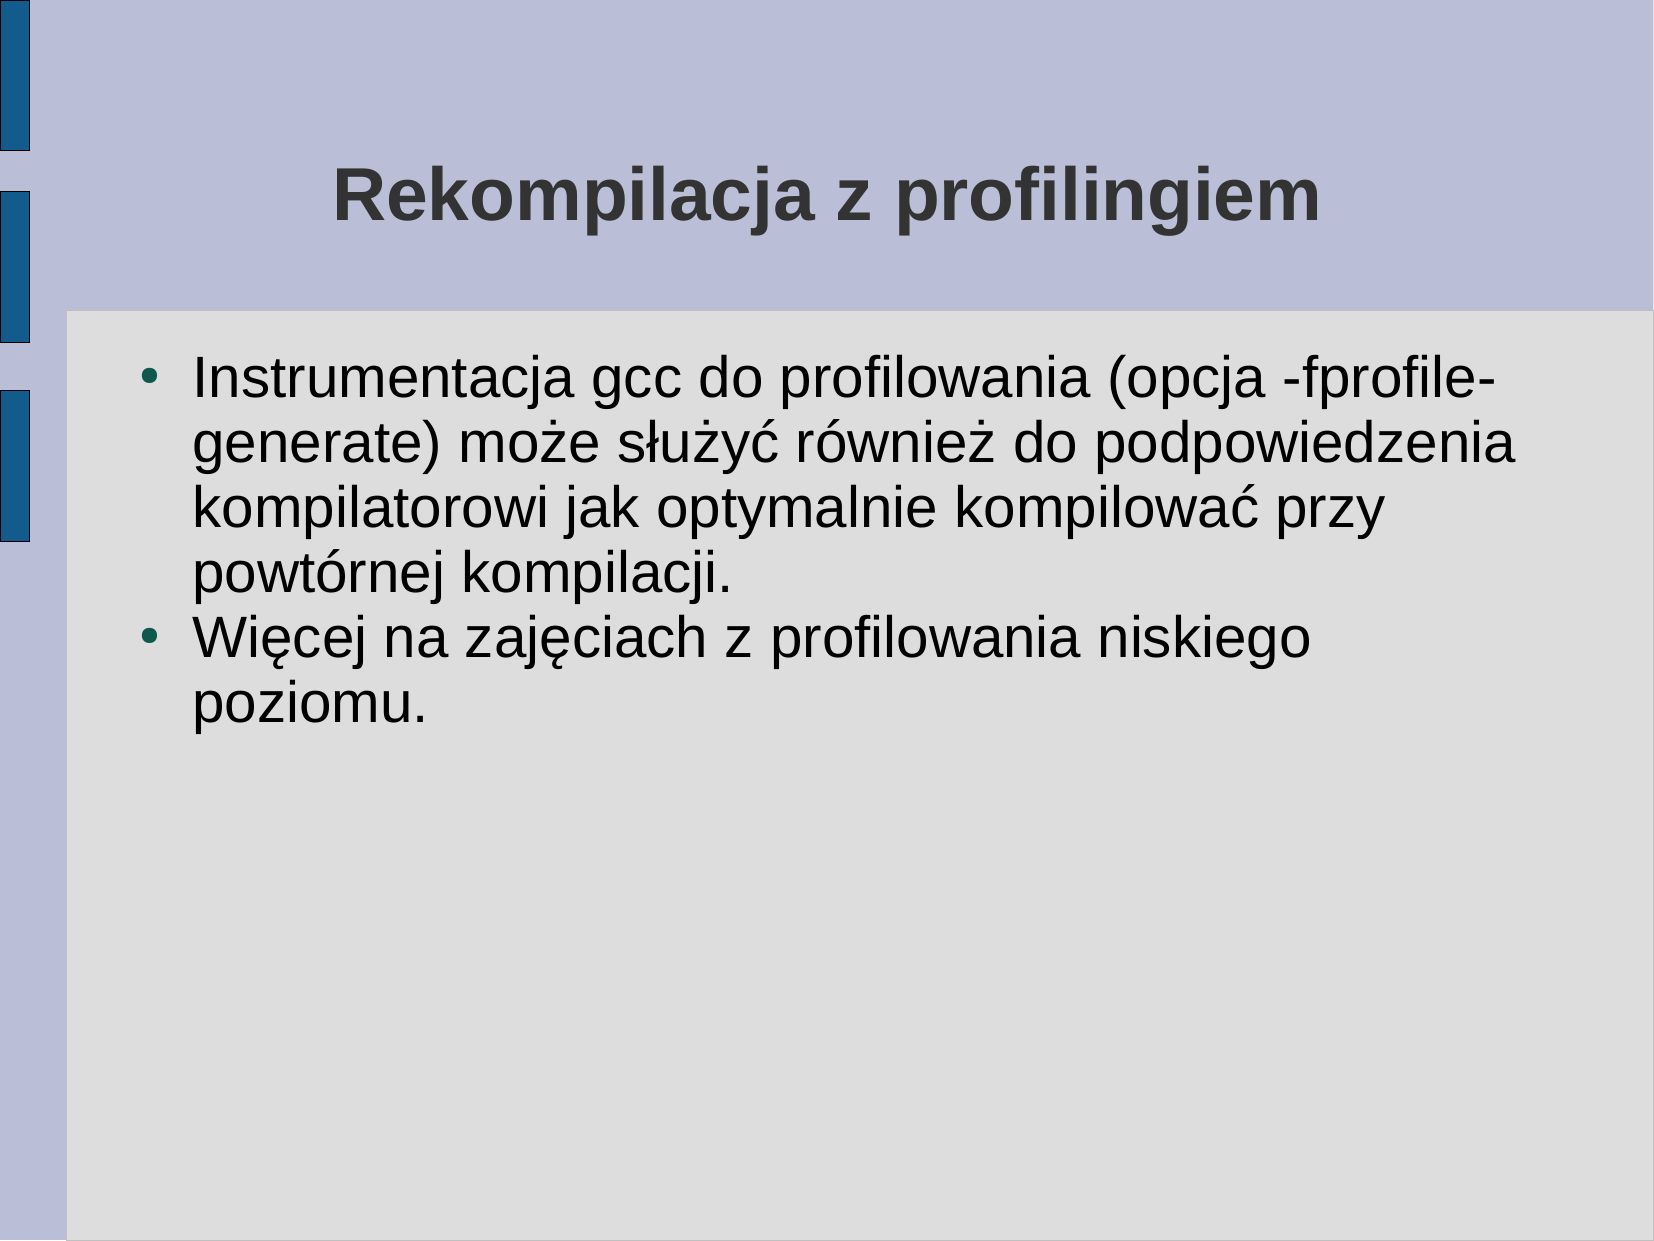

Rekompilacja z profilingiem
# Instrumentacja gcc do profilowania (opcja -fprofile-generate) może służyć również do podpowiedzenia kompilatorowi jak optymalnie kompilować przy powtórnej kompilacji.
Więcej na zajęciach z profilowania niskiego poziomu.